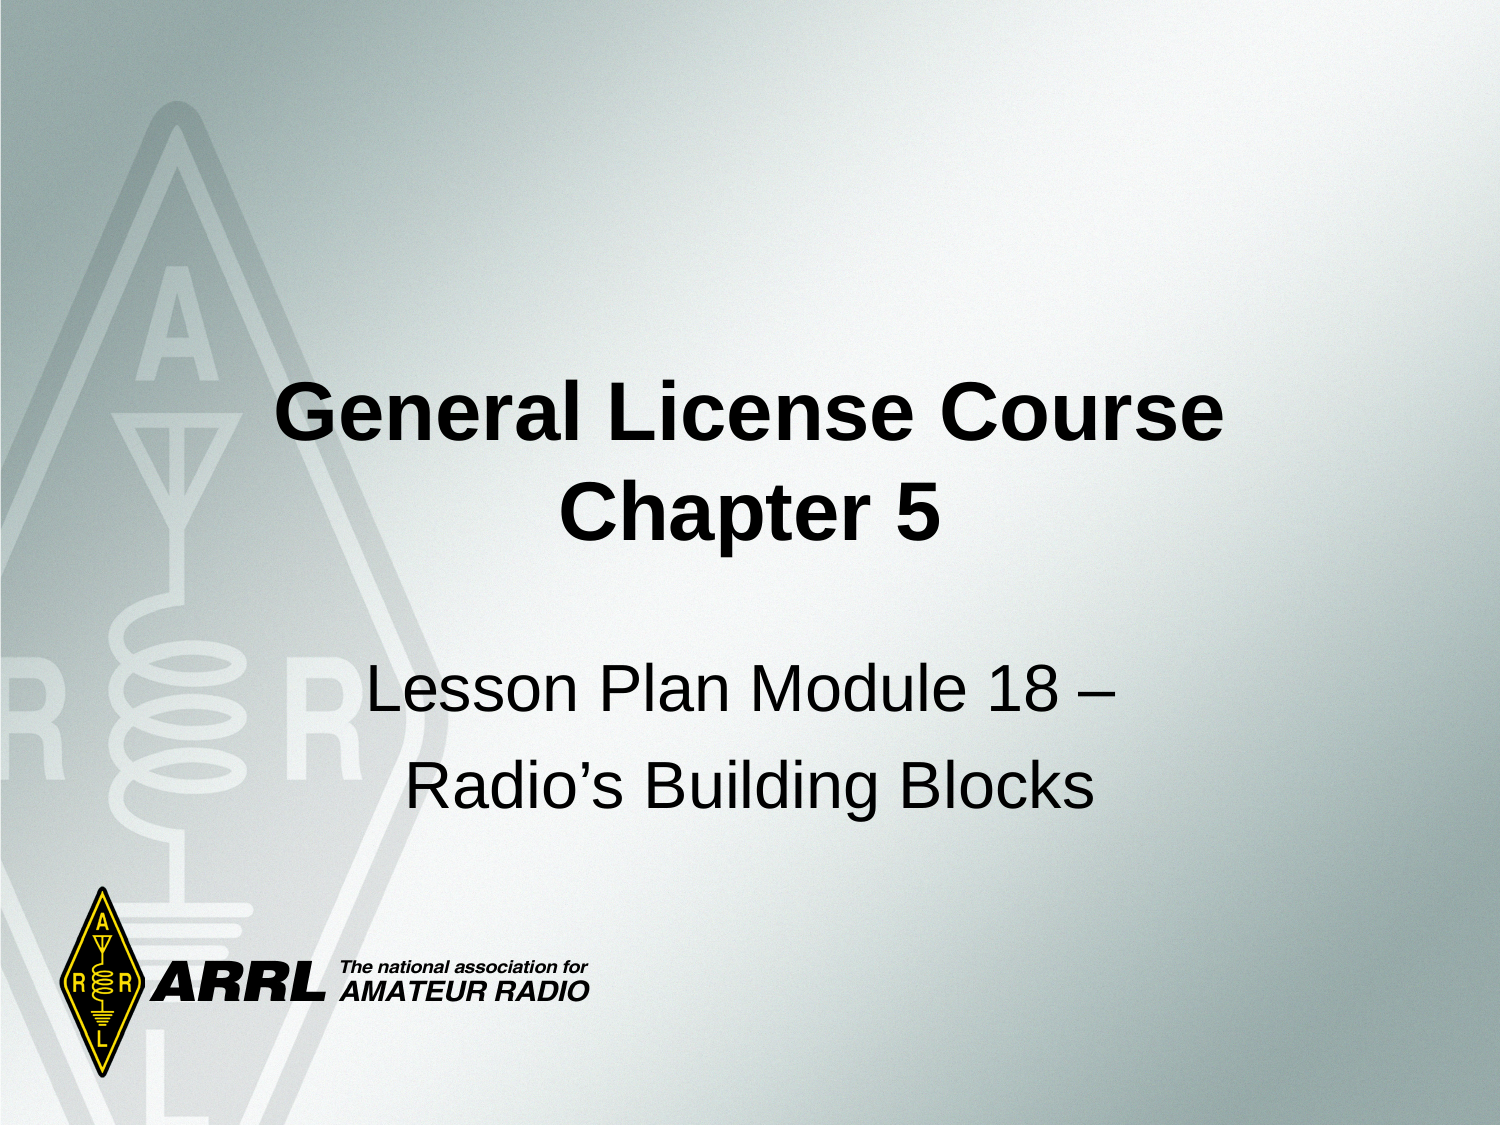

# General License Course Chapter 5
Lesson Plan Module 18 –
Radio’s Building Blocks